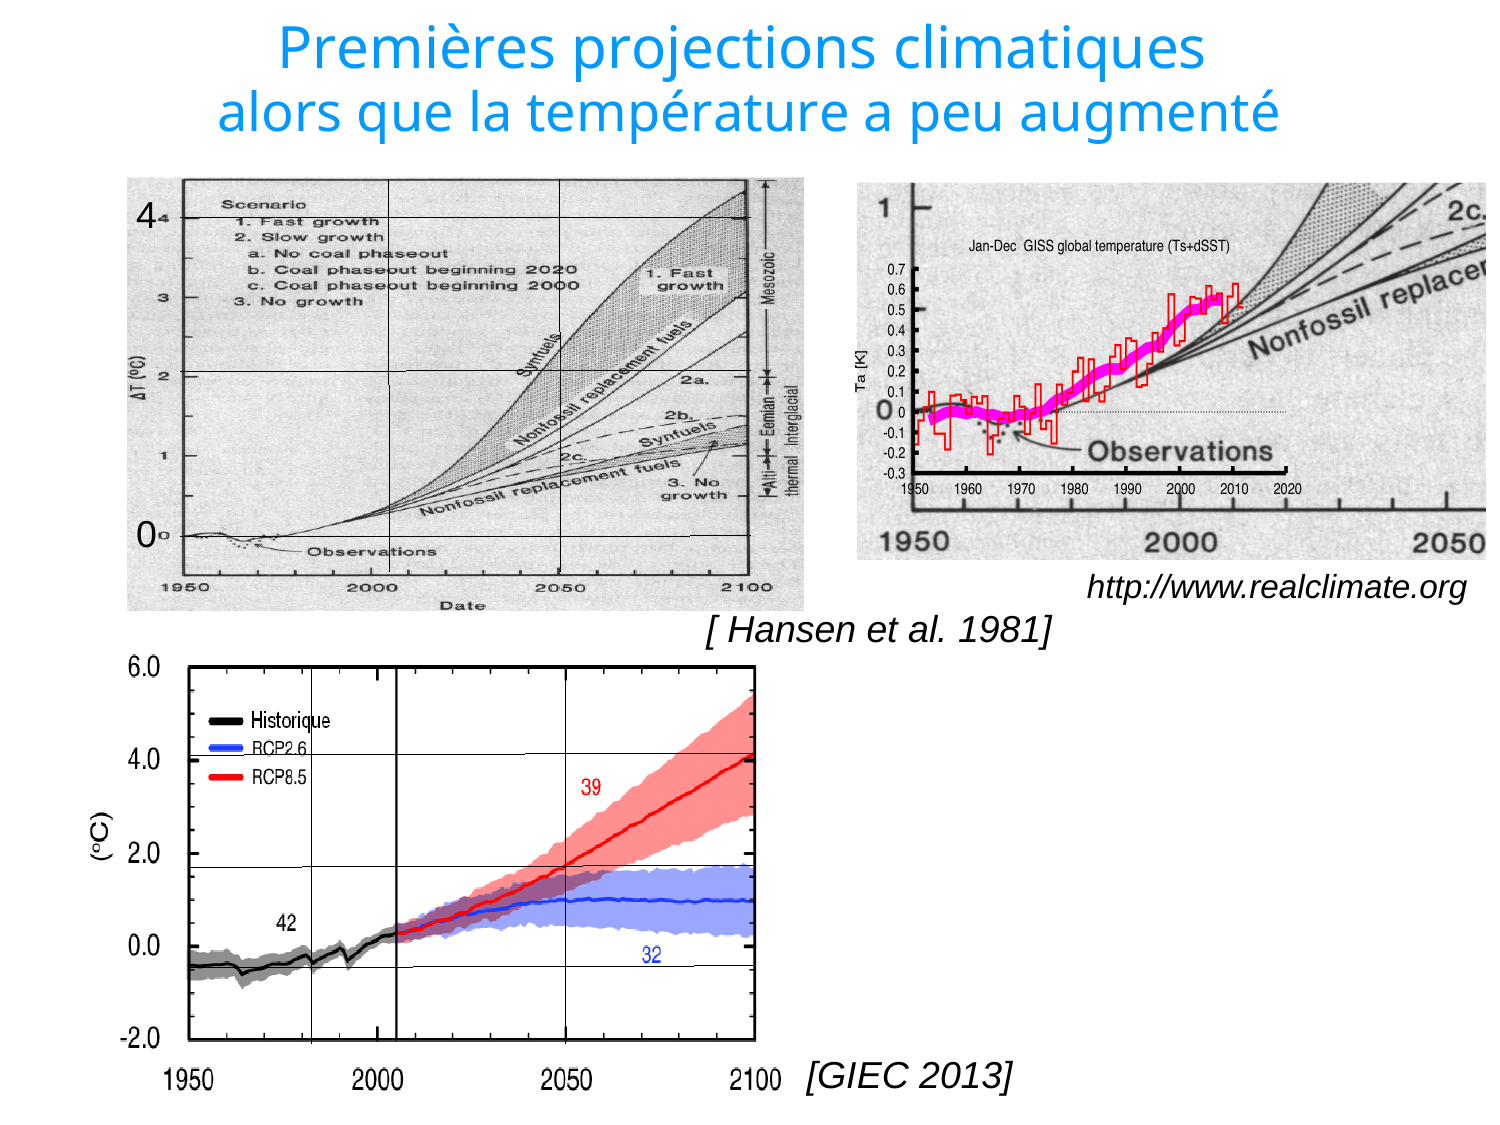

# Premières projections climatiques alors que la température a peu augmenté
4
0
http://www.realclimate.org
[ Hansen et al. 1981]
[GIEC 2013]